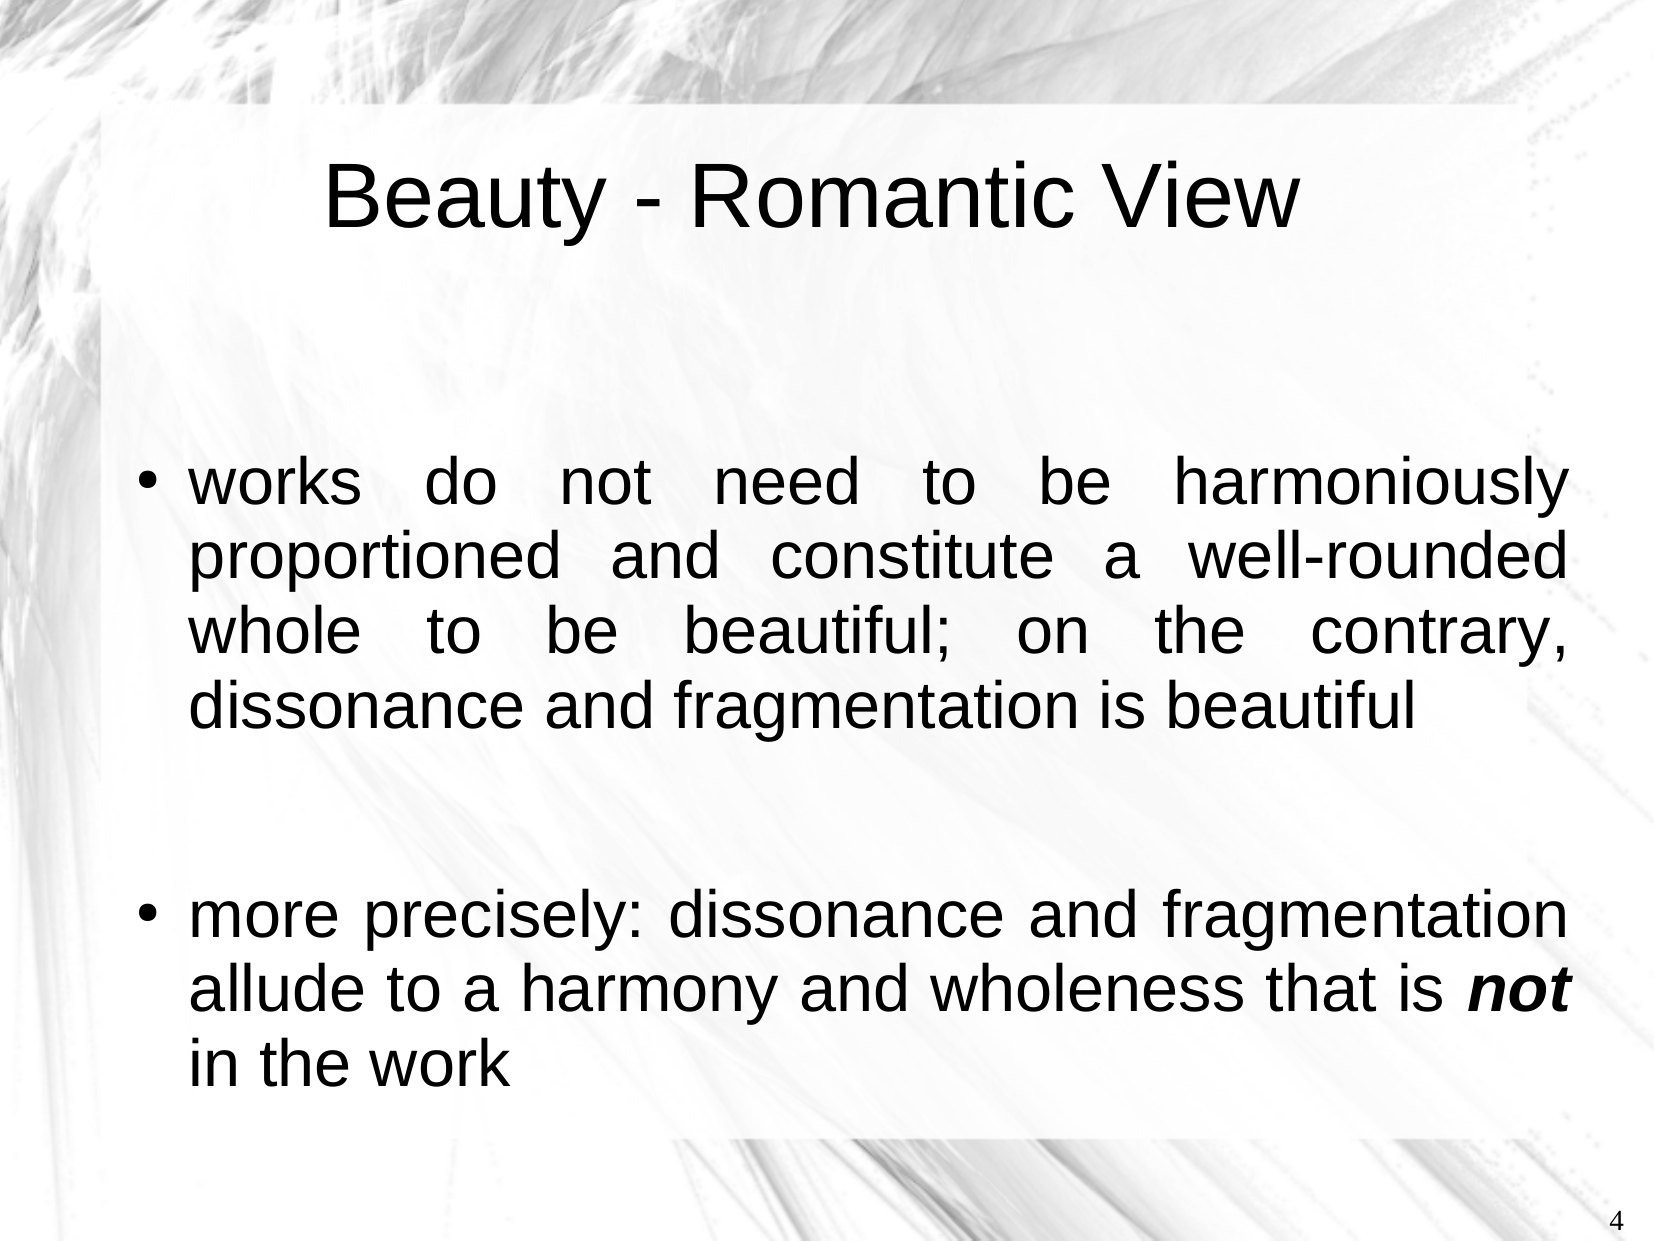

# Beauty - Romantic View
works do not need to be harmoniously proportioned and constitute a well-rounded whole to be beautiful; on the contrary, dissonance and fragmentation is beautiful
more precisely: dissonance and fragmentation allude to a harmony and wholeness that is not in the work
4